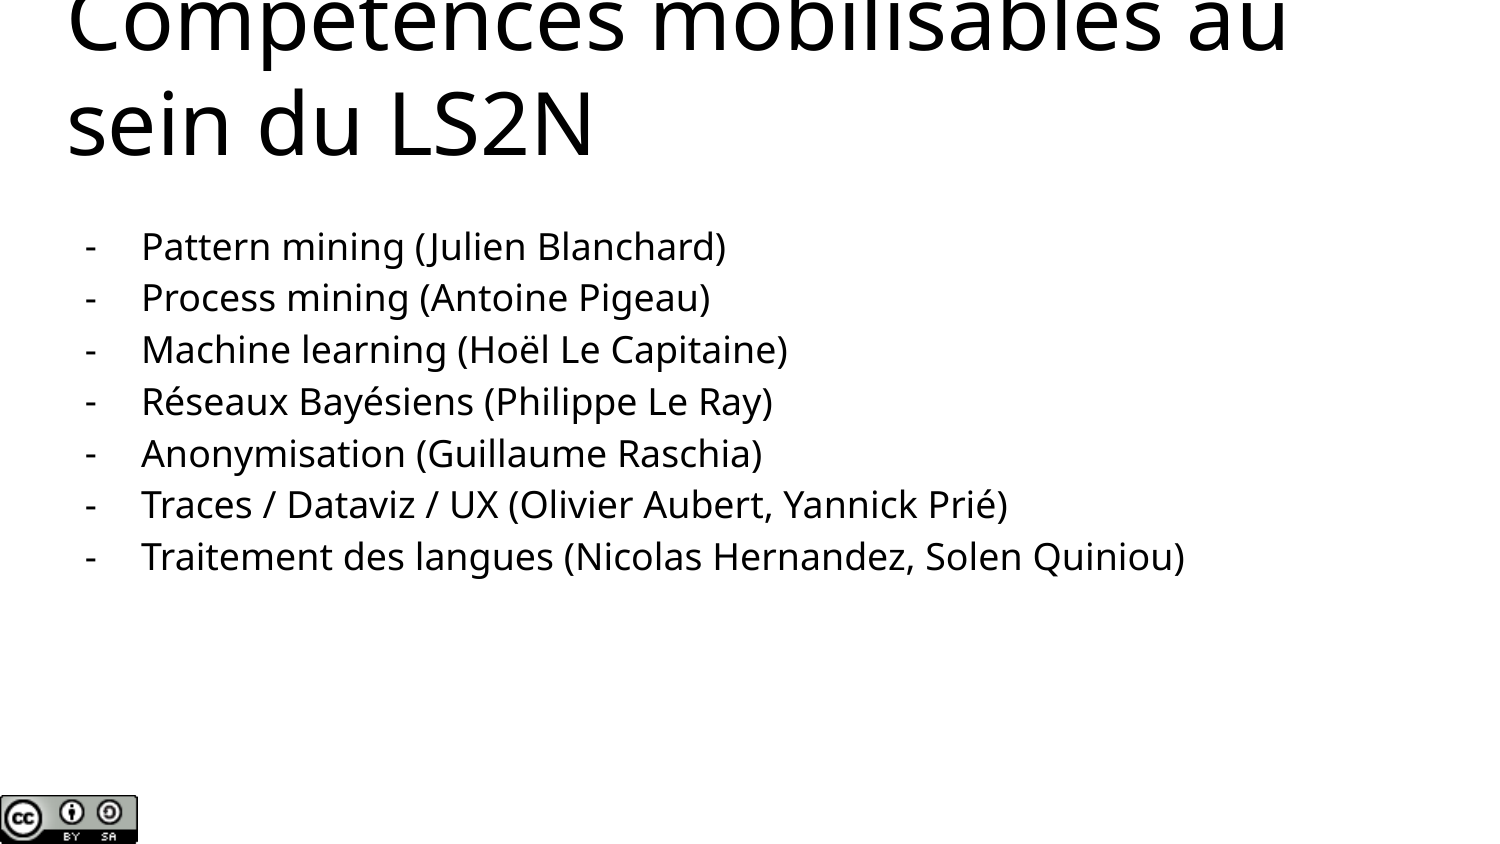

# Compétences mobilisables au sein du LS2N
Pattern mining (Julien Blanchard)
Process mining (Antoine Pigeau)
Machine learning (Hoël Le Capitaine)
Réseaux Bayésiens (Philippe Le Ray)
Anonymisation (Guillaume Raschia)
Traces / Dataviz / UX (Olivier Aubert, Yannick Prié)
Traitement des langues (Nicolas Hernandez, Solen Quiniou)